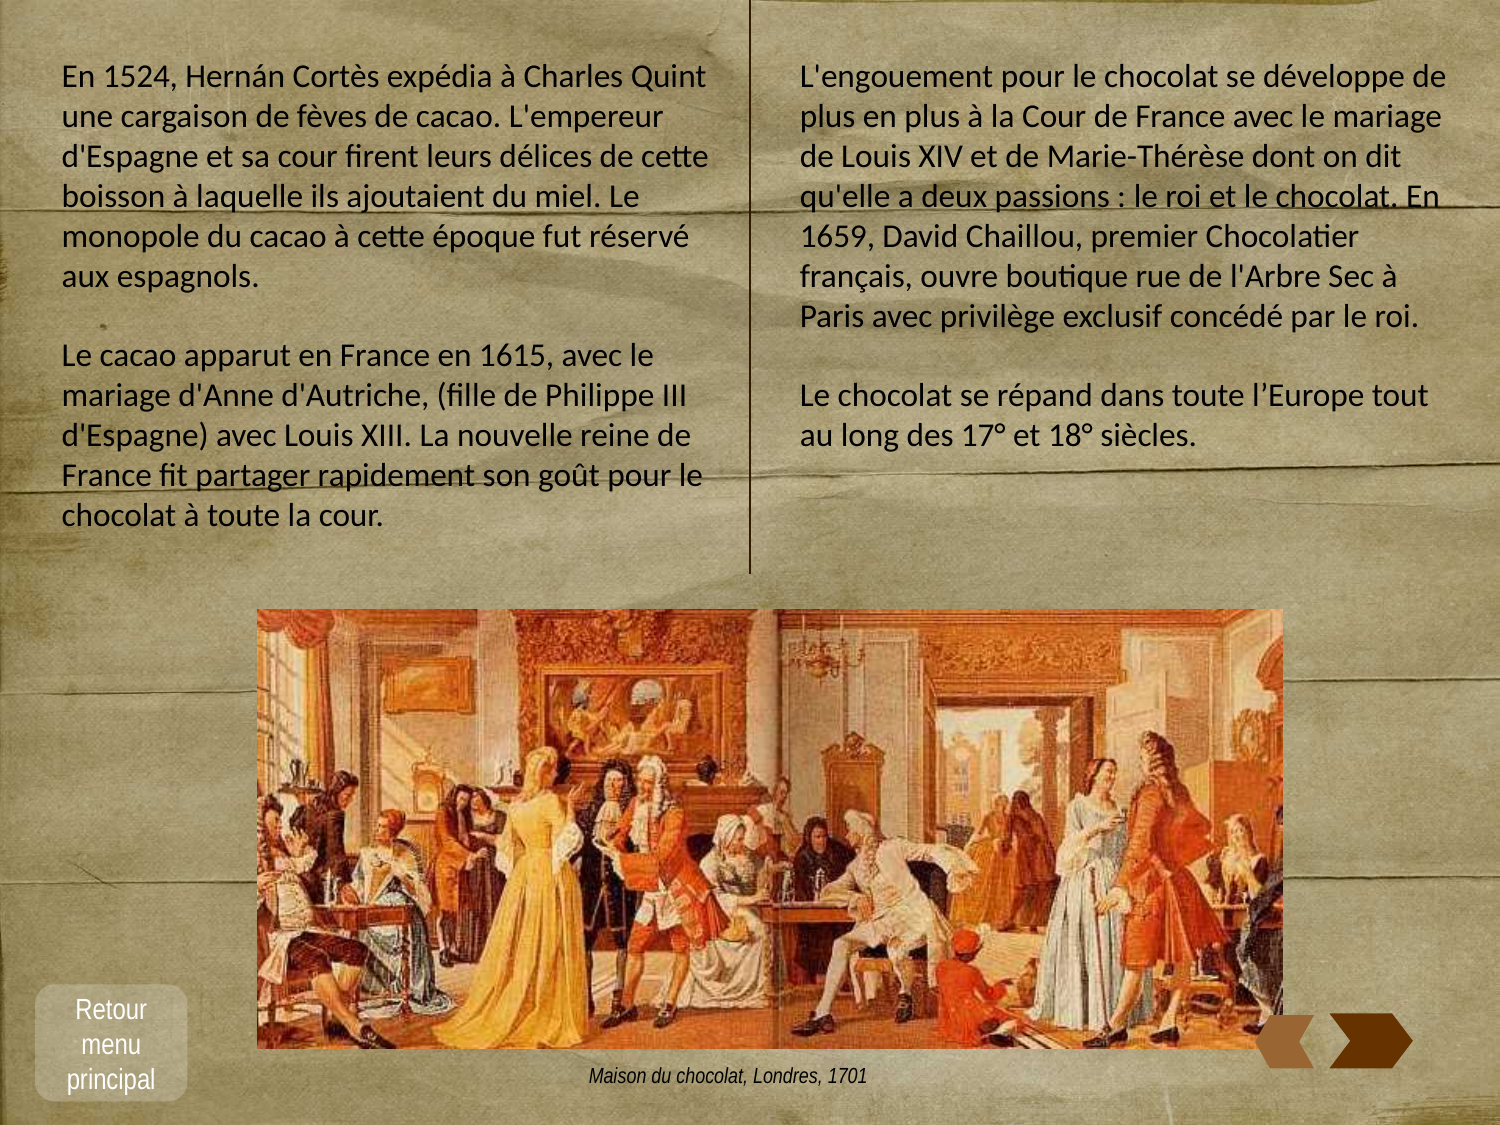

#
En 1524, Hernán Cortès expédia à Charles Quint une cargaison de fèves de cacao. L'empereur d'Espagne et sa cour firent leurs délices de cette boisson à laquelle ils ajoutaient du miel. Le monopole du cacao à cette époque fut réservé aux espagnols.
Le cacao apparut en France en 1615, avec le mariage d'Anne d'Autriche, (fille de Philippe III d'Espagne) avec Louis XIII. La nouvelle reine de France fit partager rapidement son goût pour le chocolat à toute la cour.
L'engouement pour le chocolat se développe de plus en plus à la Cour de France avec le mariage de Louis XIV et de Marie-Thérèse dont on dit qu'elle a deux passions : le roi et le chocolat. En 1659, David Chaillou, premier Chocolatier français, ouvre boutique rue de l'Arbre Sec à Paris avec privilège exclusif concédé par le roi.
Le chocolat se répand dans toute l’Europe tout au long des 17° et 18° siècles.
Retour menu
principal
Maison du chocolat, Londres, 1701